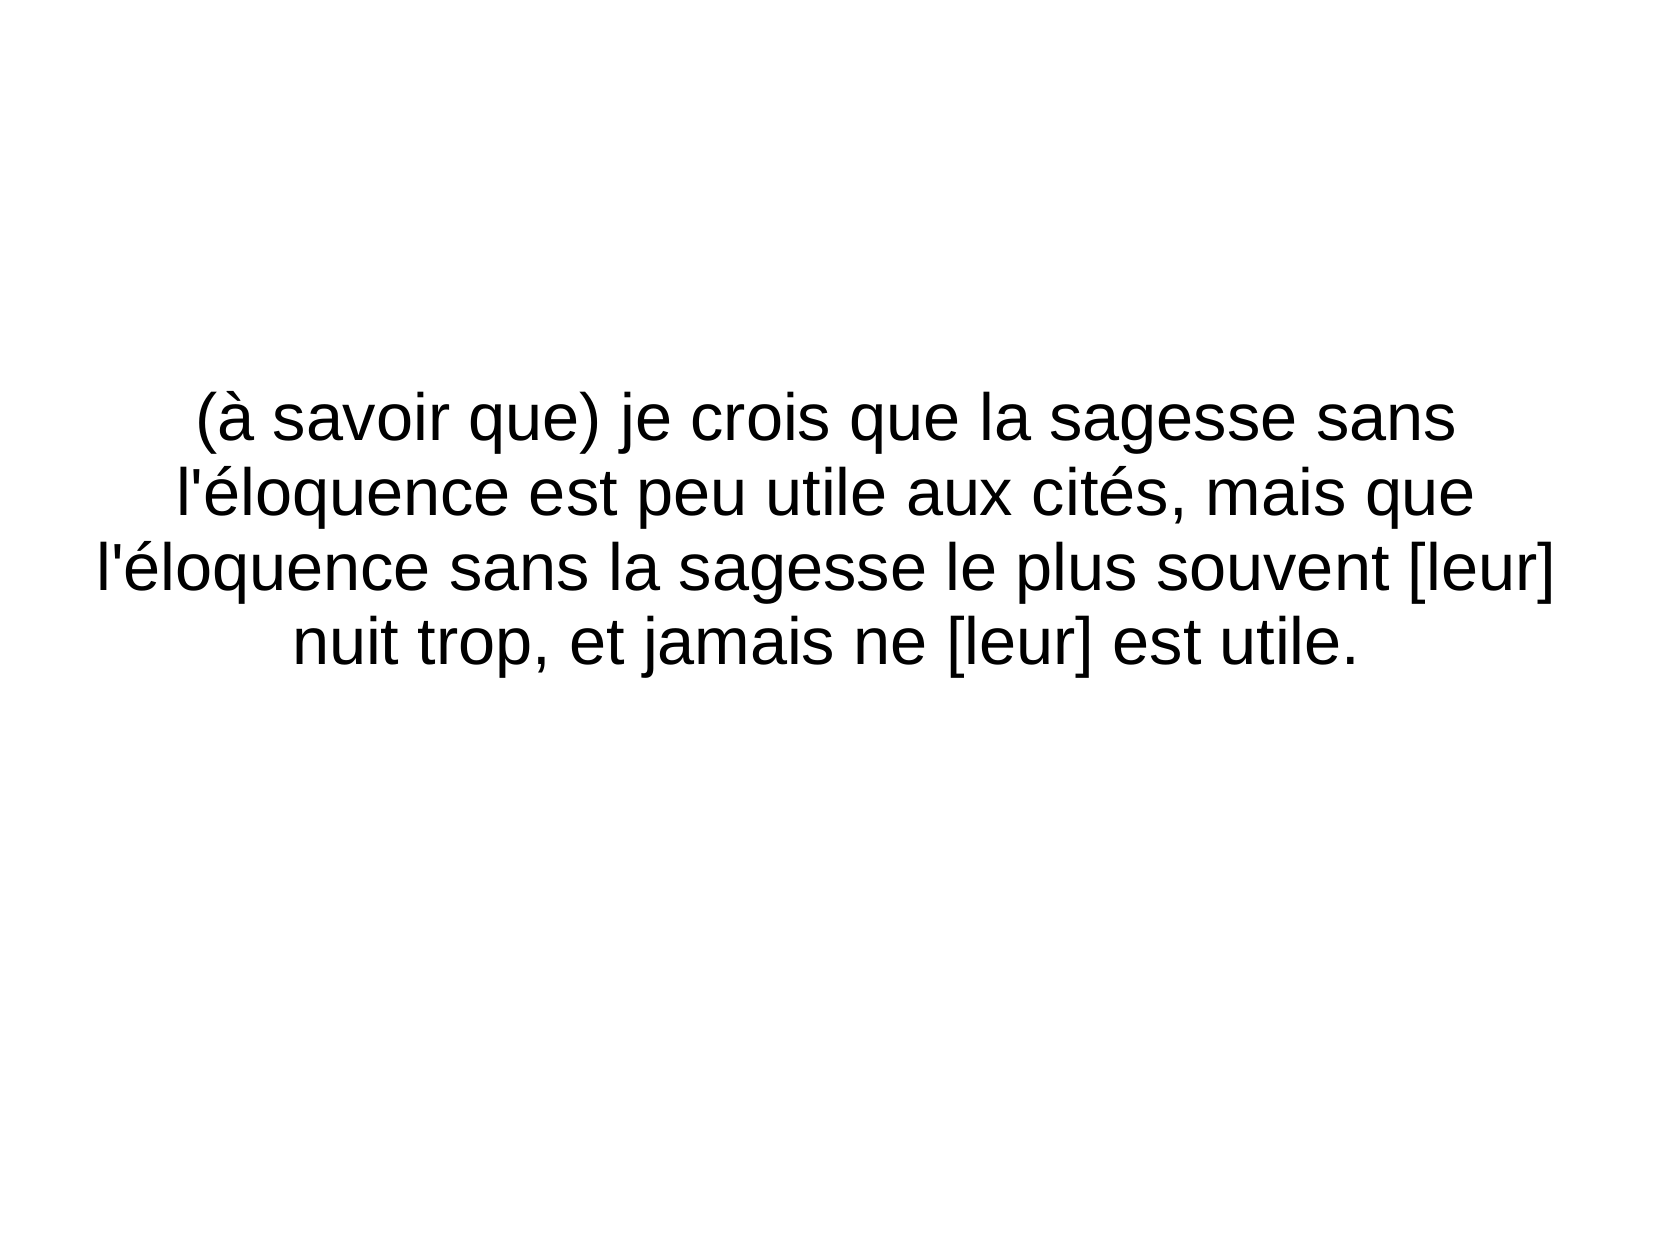

# (à savoir que) je crois que la sagesse sans l'éloquence est peu utile aux cités, mais que l'éloquence sans la sagesse le plus souvent [leur] nuit trop, et jamais ne [leur] est utile.